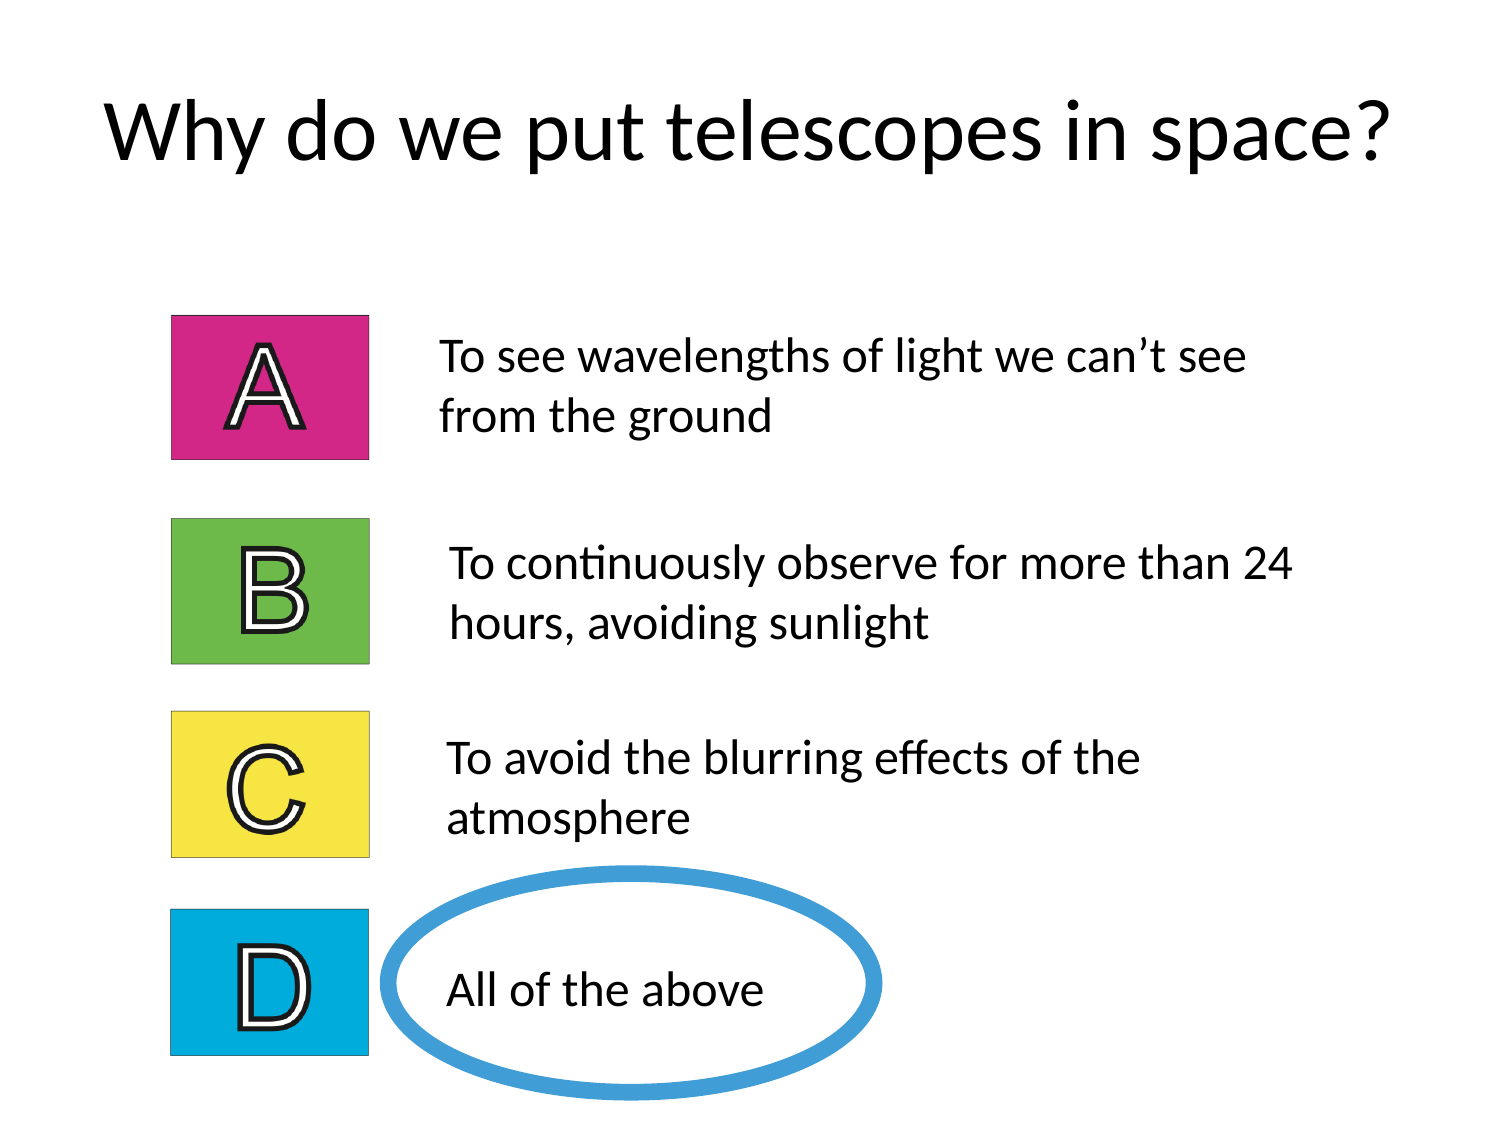

# Why do we put telescopes in space?
To see wavelengths of light we can’t see from the ground
To continuously observe for more than 24 hours, avoiding sunlight
To avoid the blurring effects of the atmosphere
All of the above